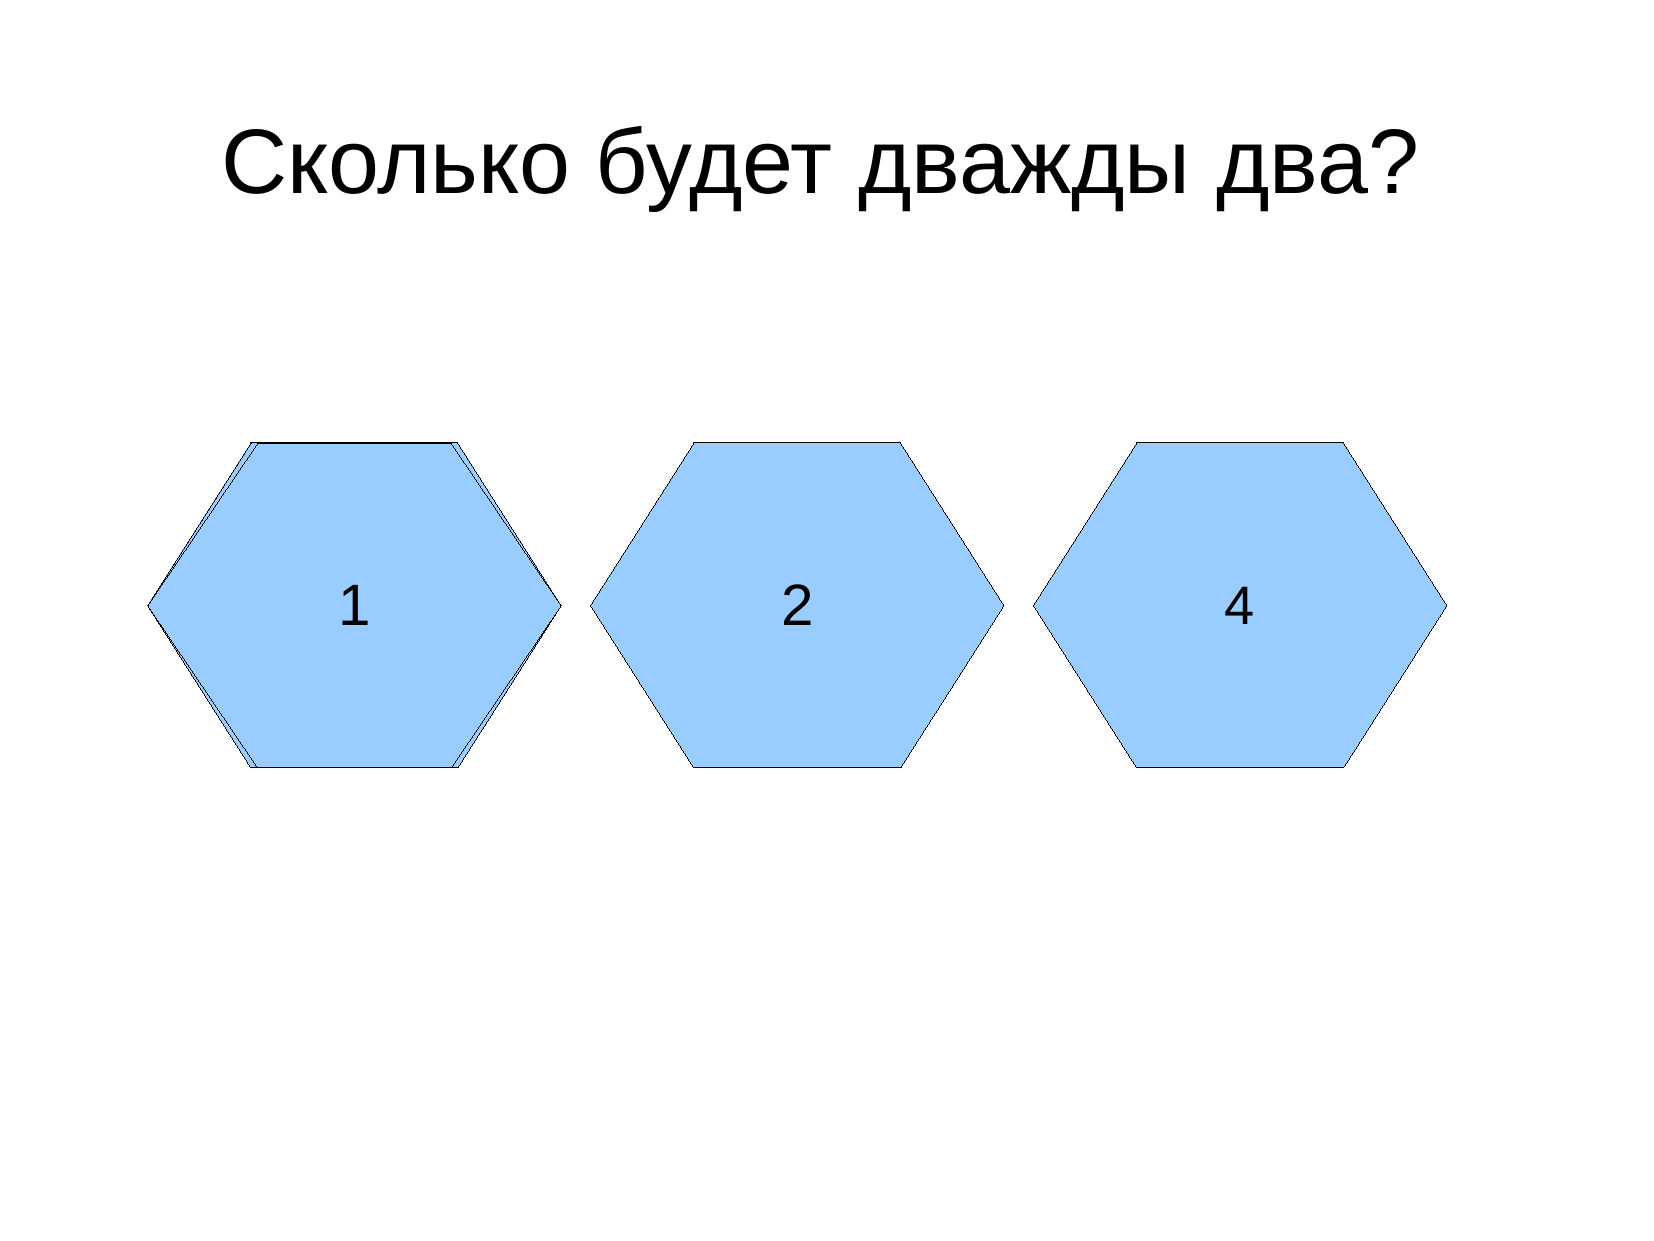

# Сколько будет дважды два?
2
4
1